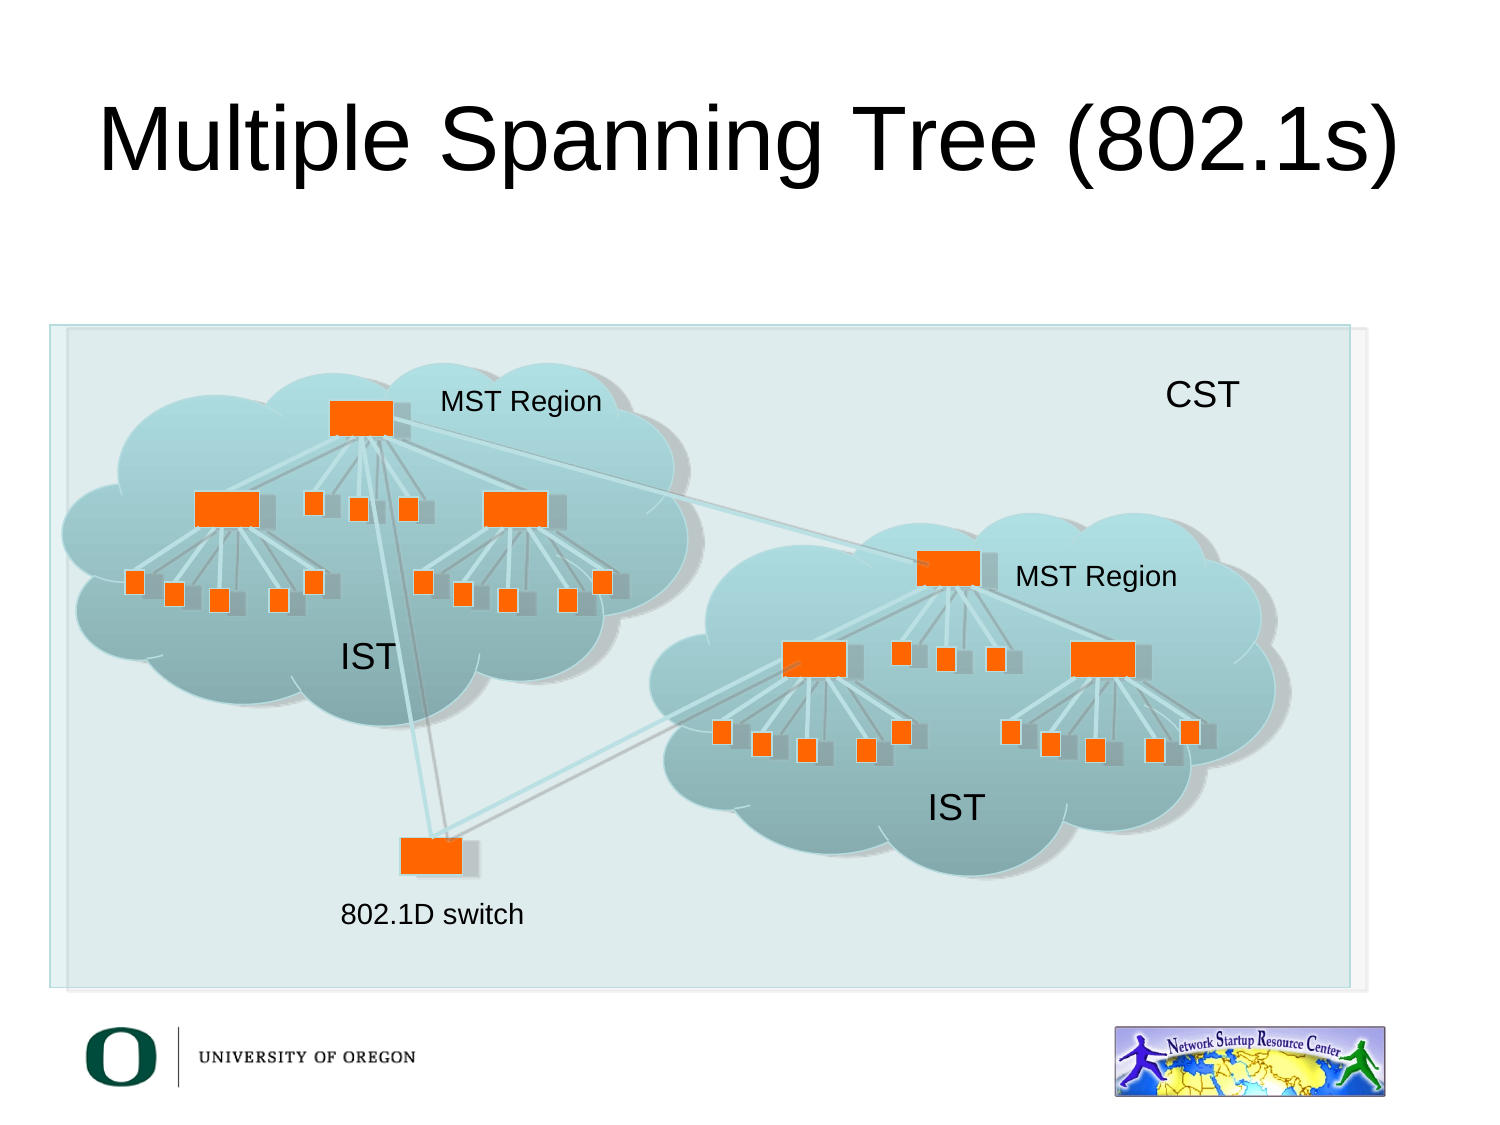

# Multiple Spanning Tree (802.1s)
MST Region
CST
MST Region
IST
IST
802.1D switch